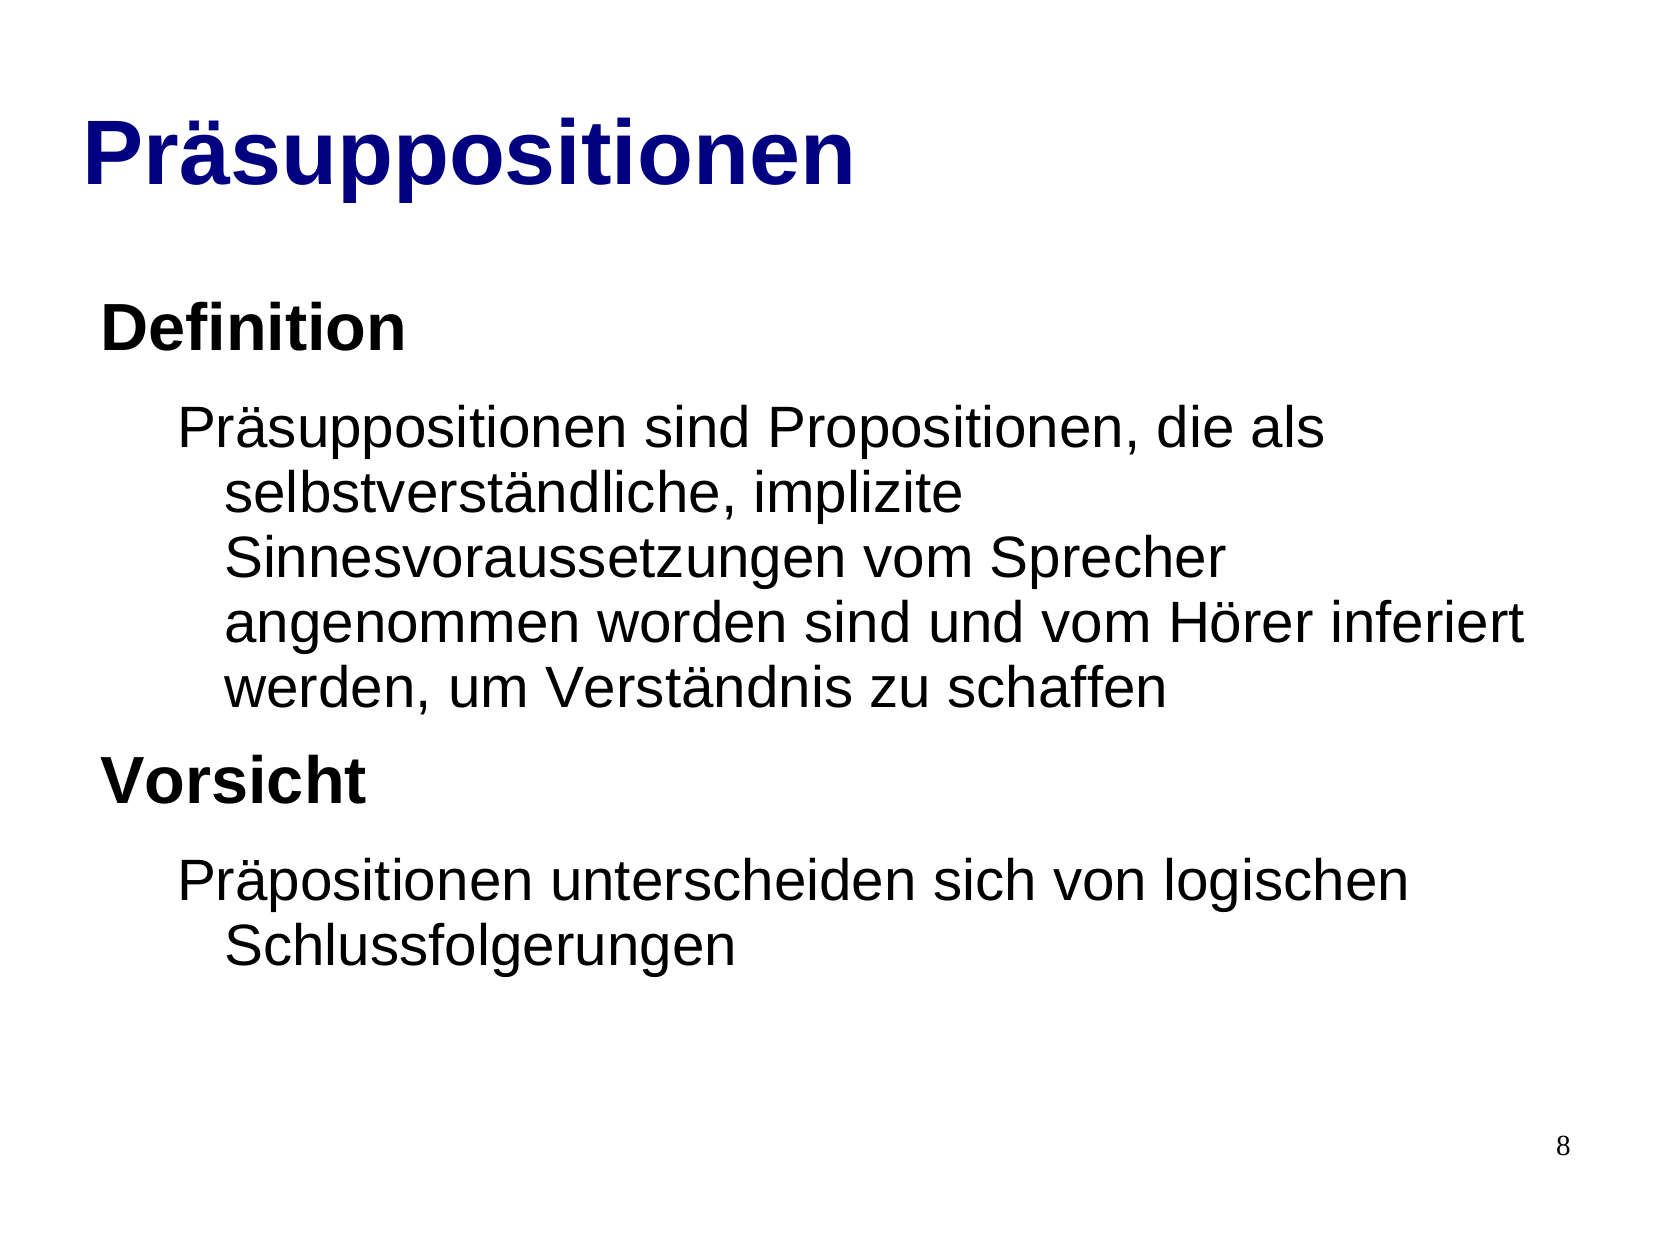

# Präsuppositionen
Definition
Präsuppositionen sind Propositionen, die als selbstverständliche, implizite Sinnesvoraussetzungen vom Sprecher angenommen worden sind und vom Hörer inferiert werden, um Verständnis zu schaffen
Vorsicht
Präpositionen unterscheiden sich von logischen Schlussfolgerungen
8